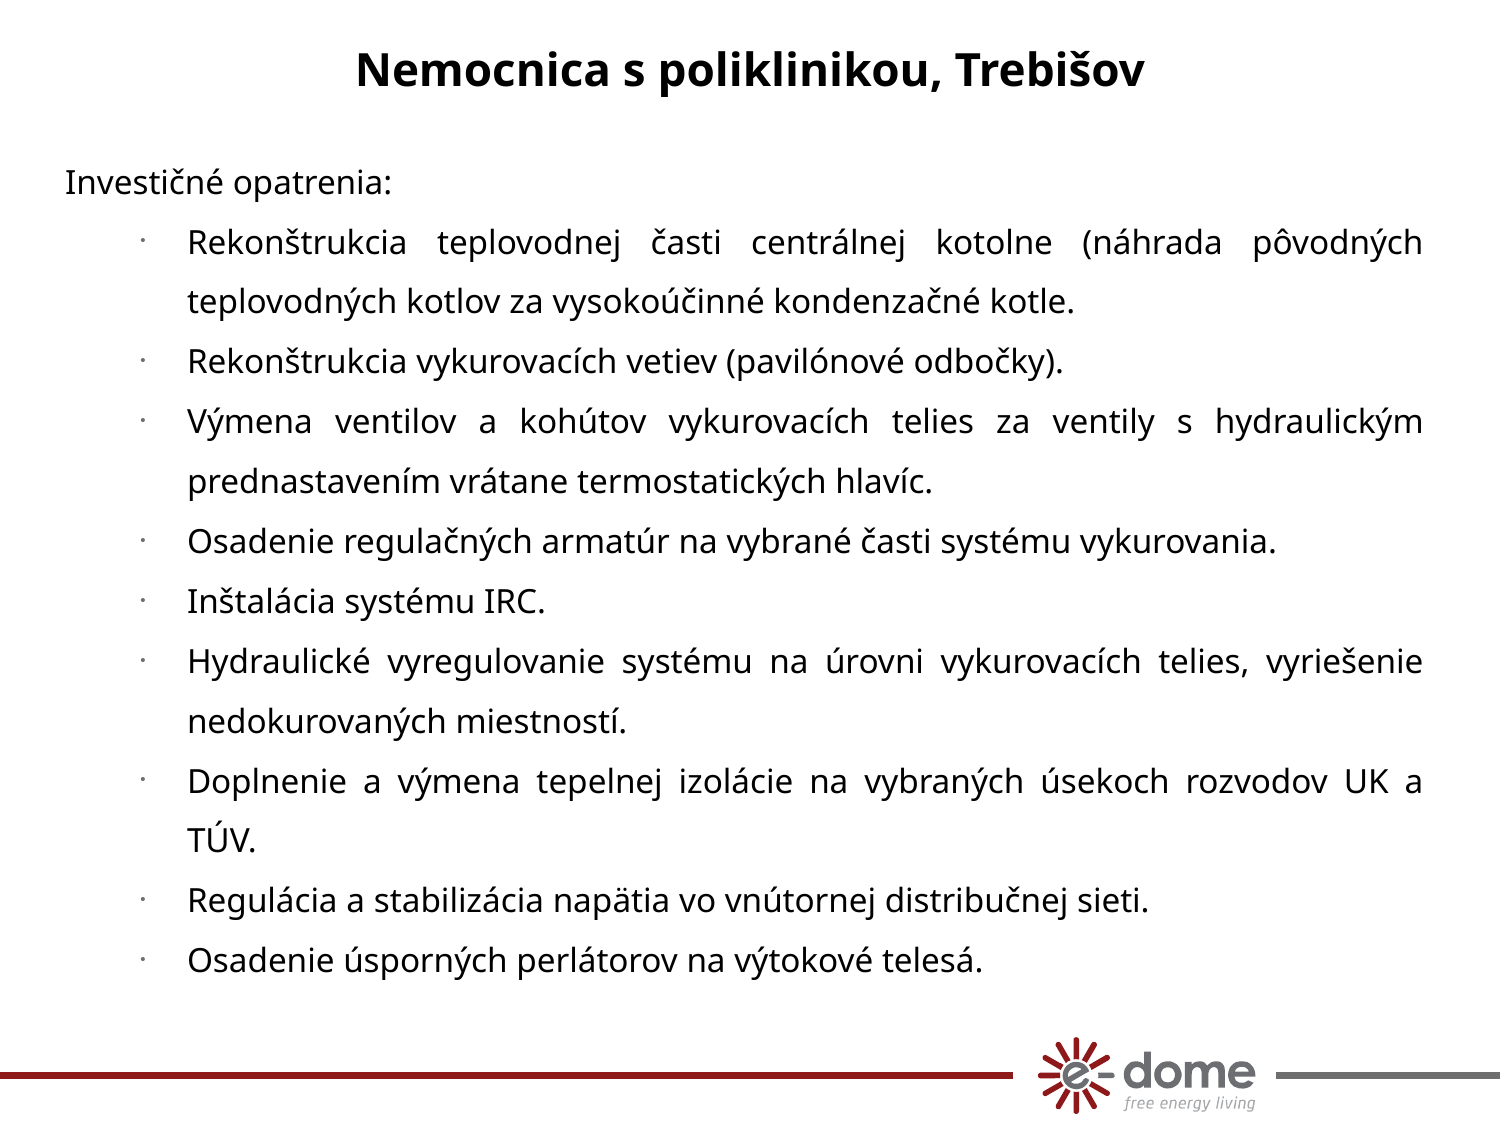

Nemocnica s poliklinikou, Trebišov
Investičné opatrenia:
Rekonštrukcia teplovodnej časti centrálnej kotolne (náhrada pôvodných teplovodných kotlov za vysokoúčinné kondenzačné kotle.
Rekonštrukcia vykurovacích vetiev (pavilónové odbočky).
Výmena ventilov a kohútov vykurovacích telies za ventily s hydraulickým prednastavením vrátane termostatických hlavíc.
Osadenie regulačných armatúr na vybrané časti systému vykurovania.
Inštalácia systému IRC.
Hydraulické vyregulovanie systému na úrovni vykurovacích telies, vyriešenie nedokurovaných miestností.
Doplnenie a výmena tepelnej izolácie na vybraných úsekoch rozvodov UK a TÚV.
Regulácia a stabilizácia napätia vo vnútornej distribučnej sieti.
Osadenie úsporných perlátorov na výtokové telesá.